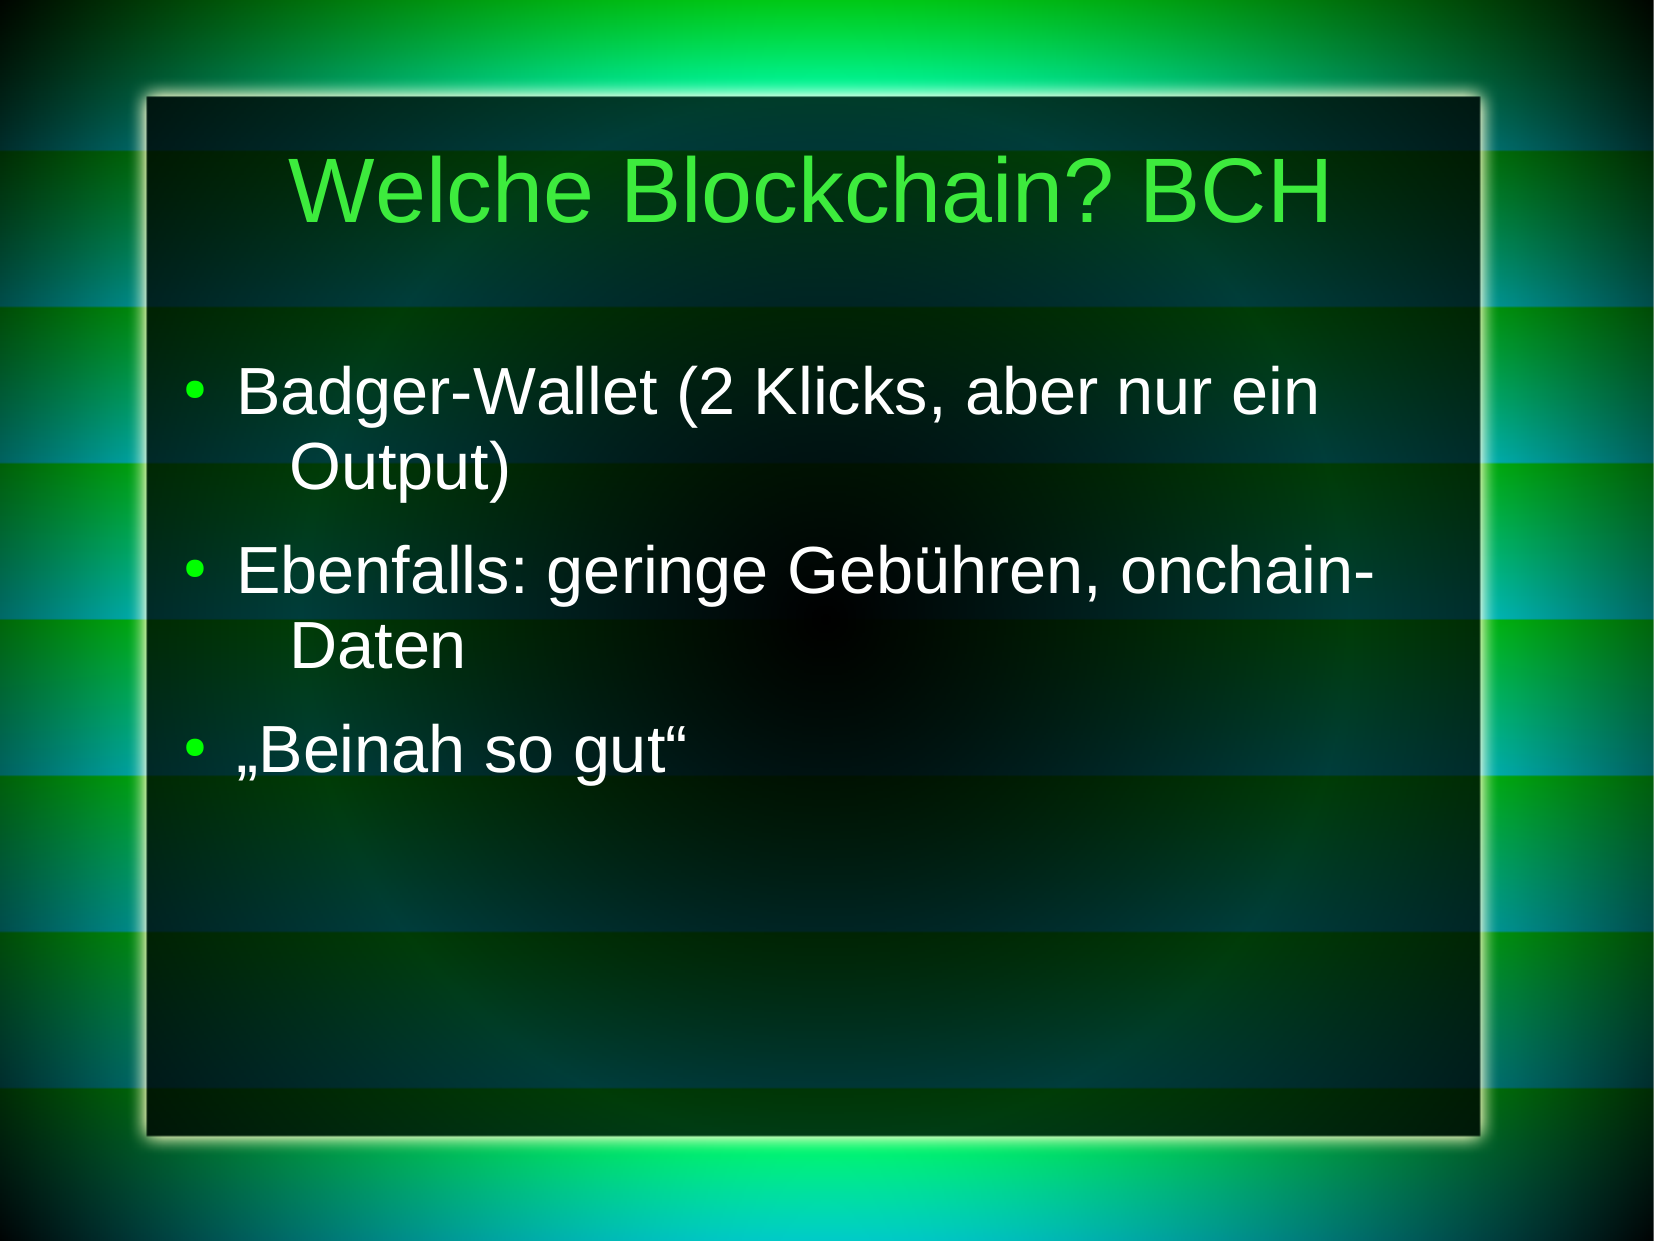

# Welche Blockchain? BCH
Badger-Wallet (2 Klicks, aber nur ein Output)
Ebenfalls: geringe Gebühren, onchain-Daten
„Beinah so gut“